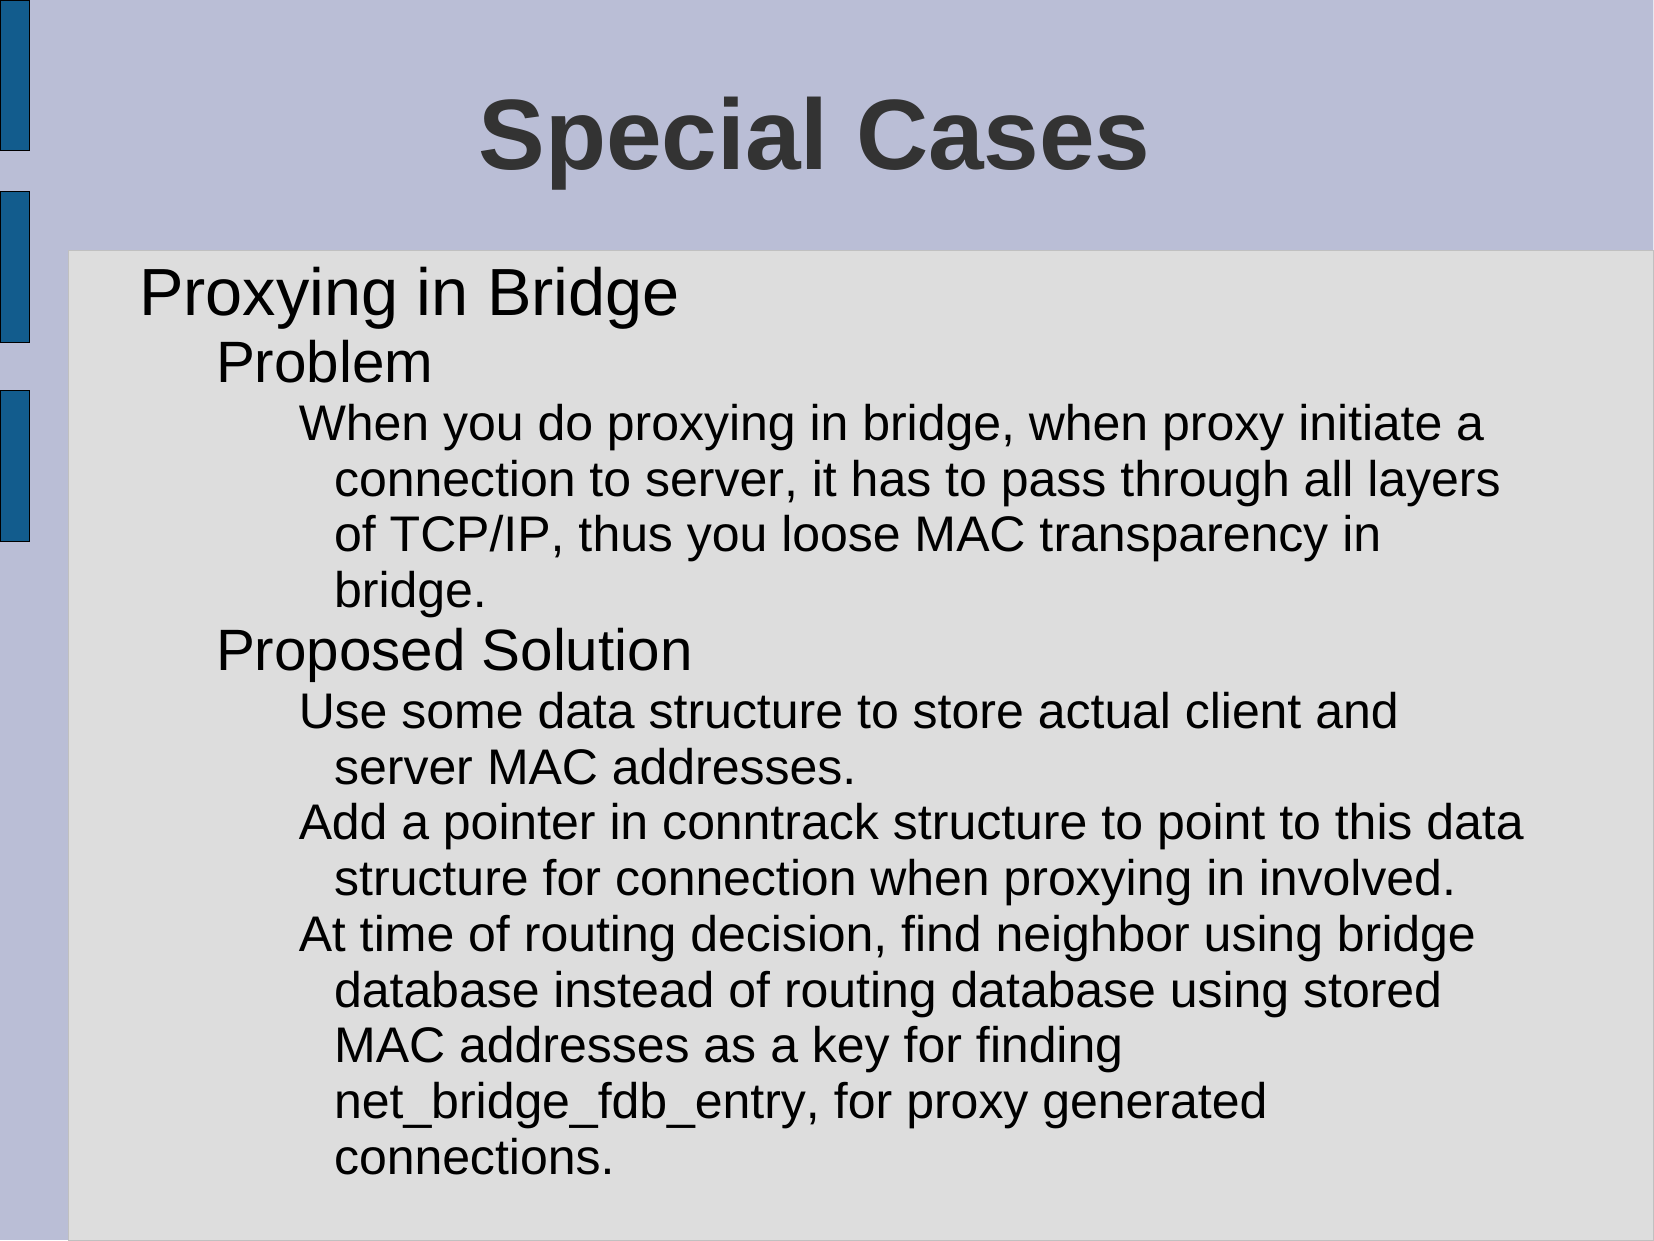

# Special Cases
Proxying in Bridge
Problem
When you do proxying in bridge, when proxy initiate a connection to server, it has to pass through all layers of TCP/IP, thus you loose MAC transparency in bridge.
Proposed Solution
Use some data structure to store actual client and server MAC addresses.
Add a pointer in conntrack structure to point to this data structure for connection when proxying in involved.
At time of routing decision, find neighbor using bridge database instead of routing database using stored MAC addresses as a key for finding net_bridge_fdb_entry, for proxy generated connections.